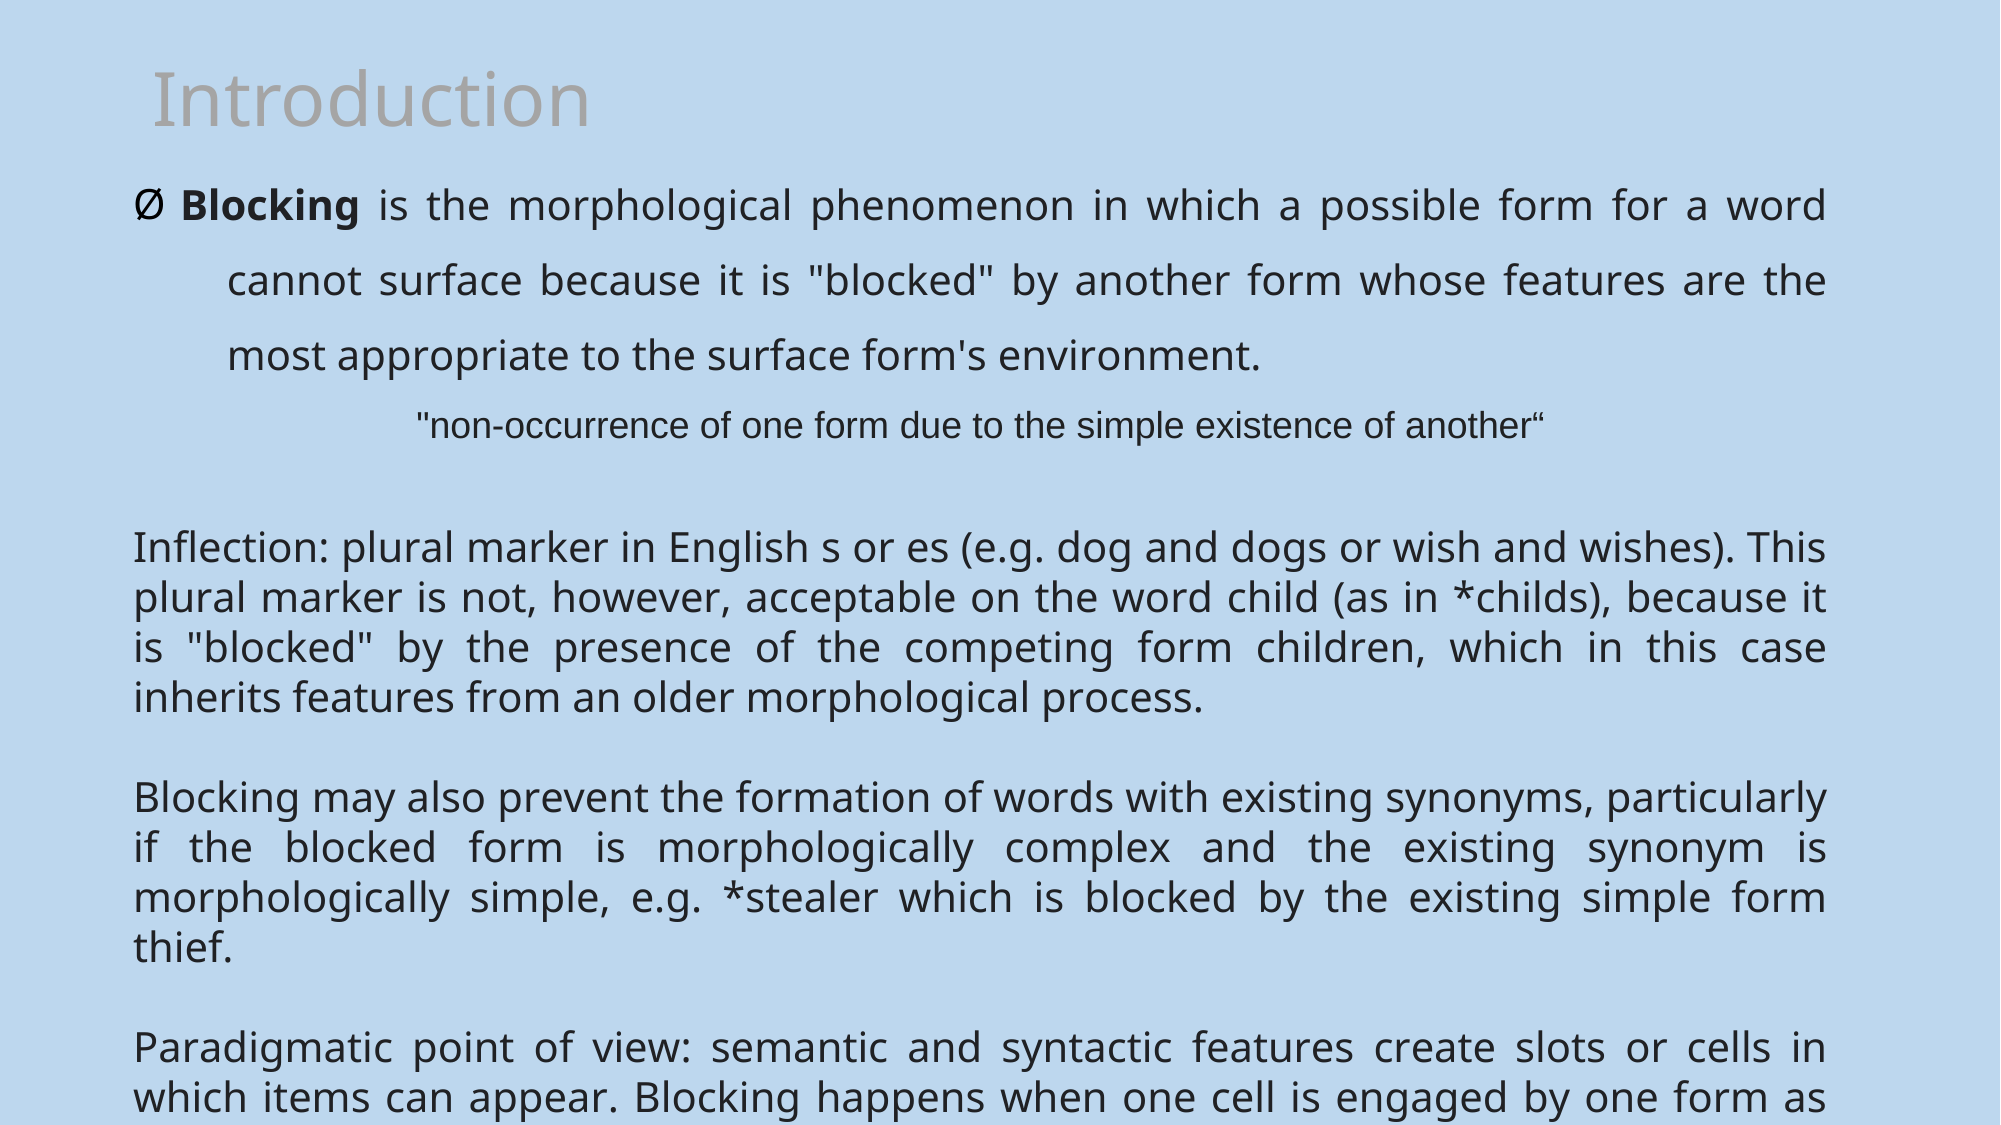

Introduction
Blocking is the morphological phenomenon in which a possible form for a word cannot surface because it is "blocked" by another form whose features are the most appropriate to the surface form's environment.
"non-occurrence of one form due to the simple existence of another“
Inflection: plural marker in English s or es (e.g. dog and dogs or wish and wishes). This plural marker is not, however, acceptable on the word child (as in *childs), because it is "blocked" by the presence of the competing form children, which in this case inherits features from an older morphological process.
Blocking may also prevent the formation of words with existing synonyms, particularly if the blocked form is morphologically complex and the existing synonym is morphologically simple, e.g. *stealer which is blocked by the existing simple form thief.
Paradigmatic point of view: semantic and syntactic features create slots or cells in which items can appear. Blocking happens when one cell is engaged by one form as opposed to another.